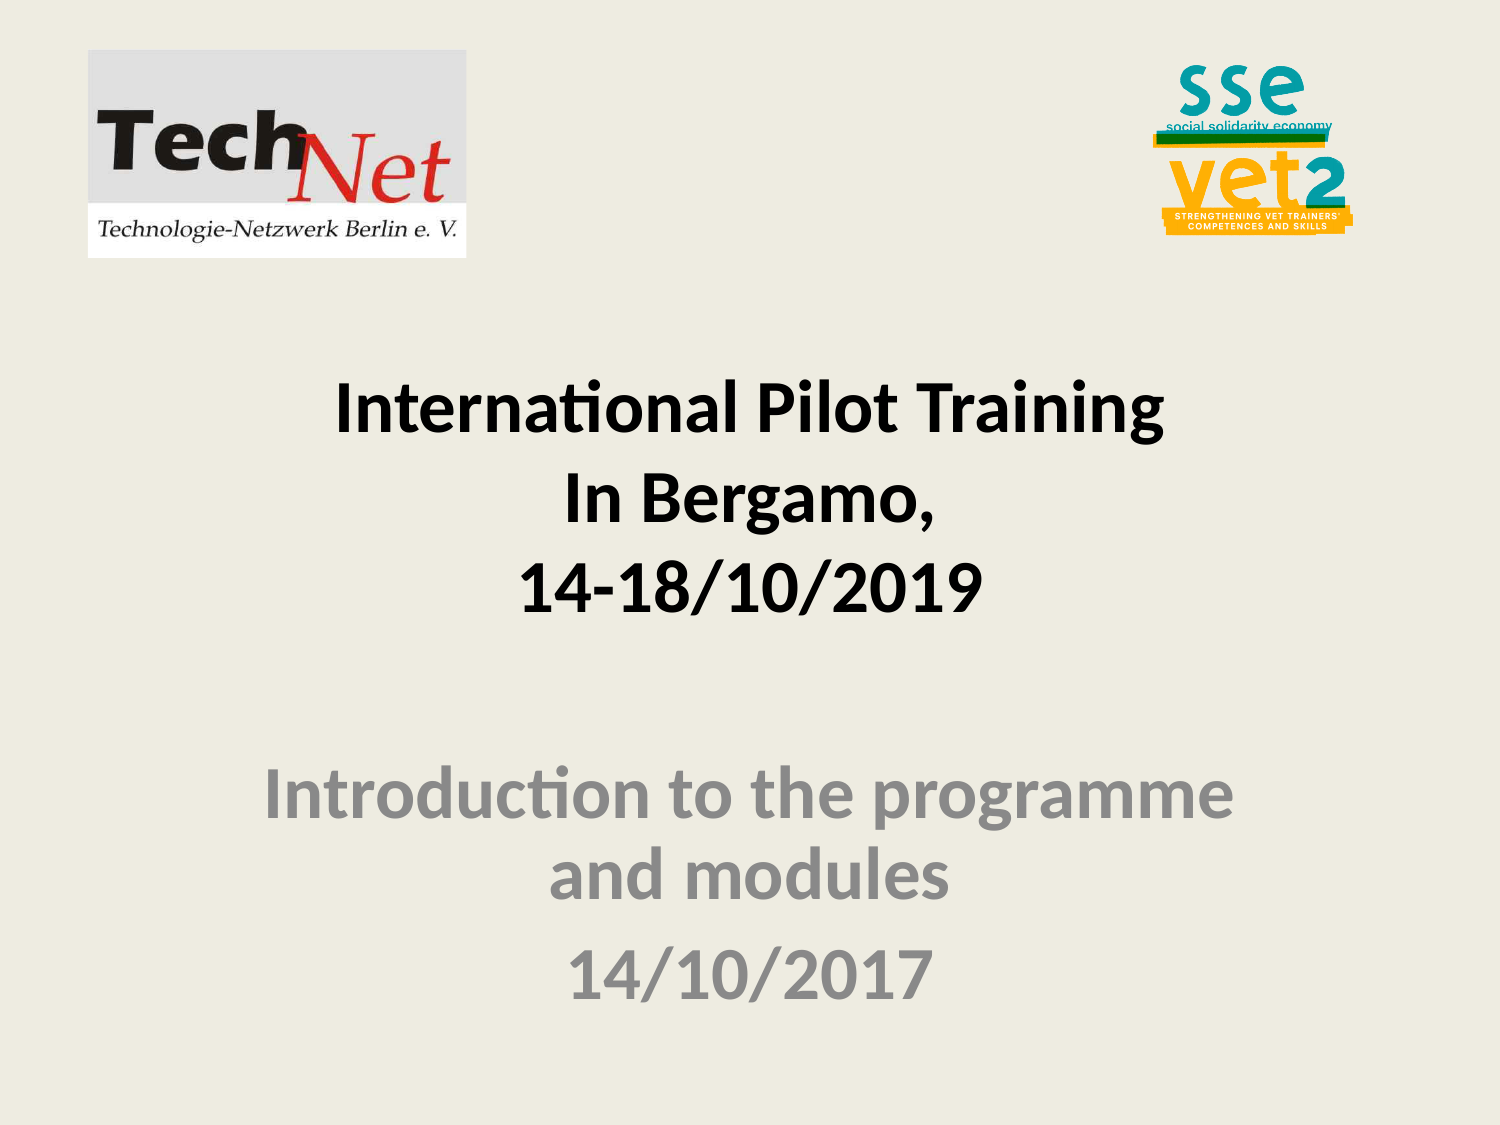

International Pilot Training
In Bergamo,
14-18/10/2019
Introduction to the programme and modules
14/10/2017
Introduction to the programme and modules